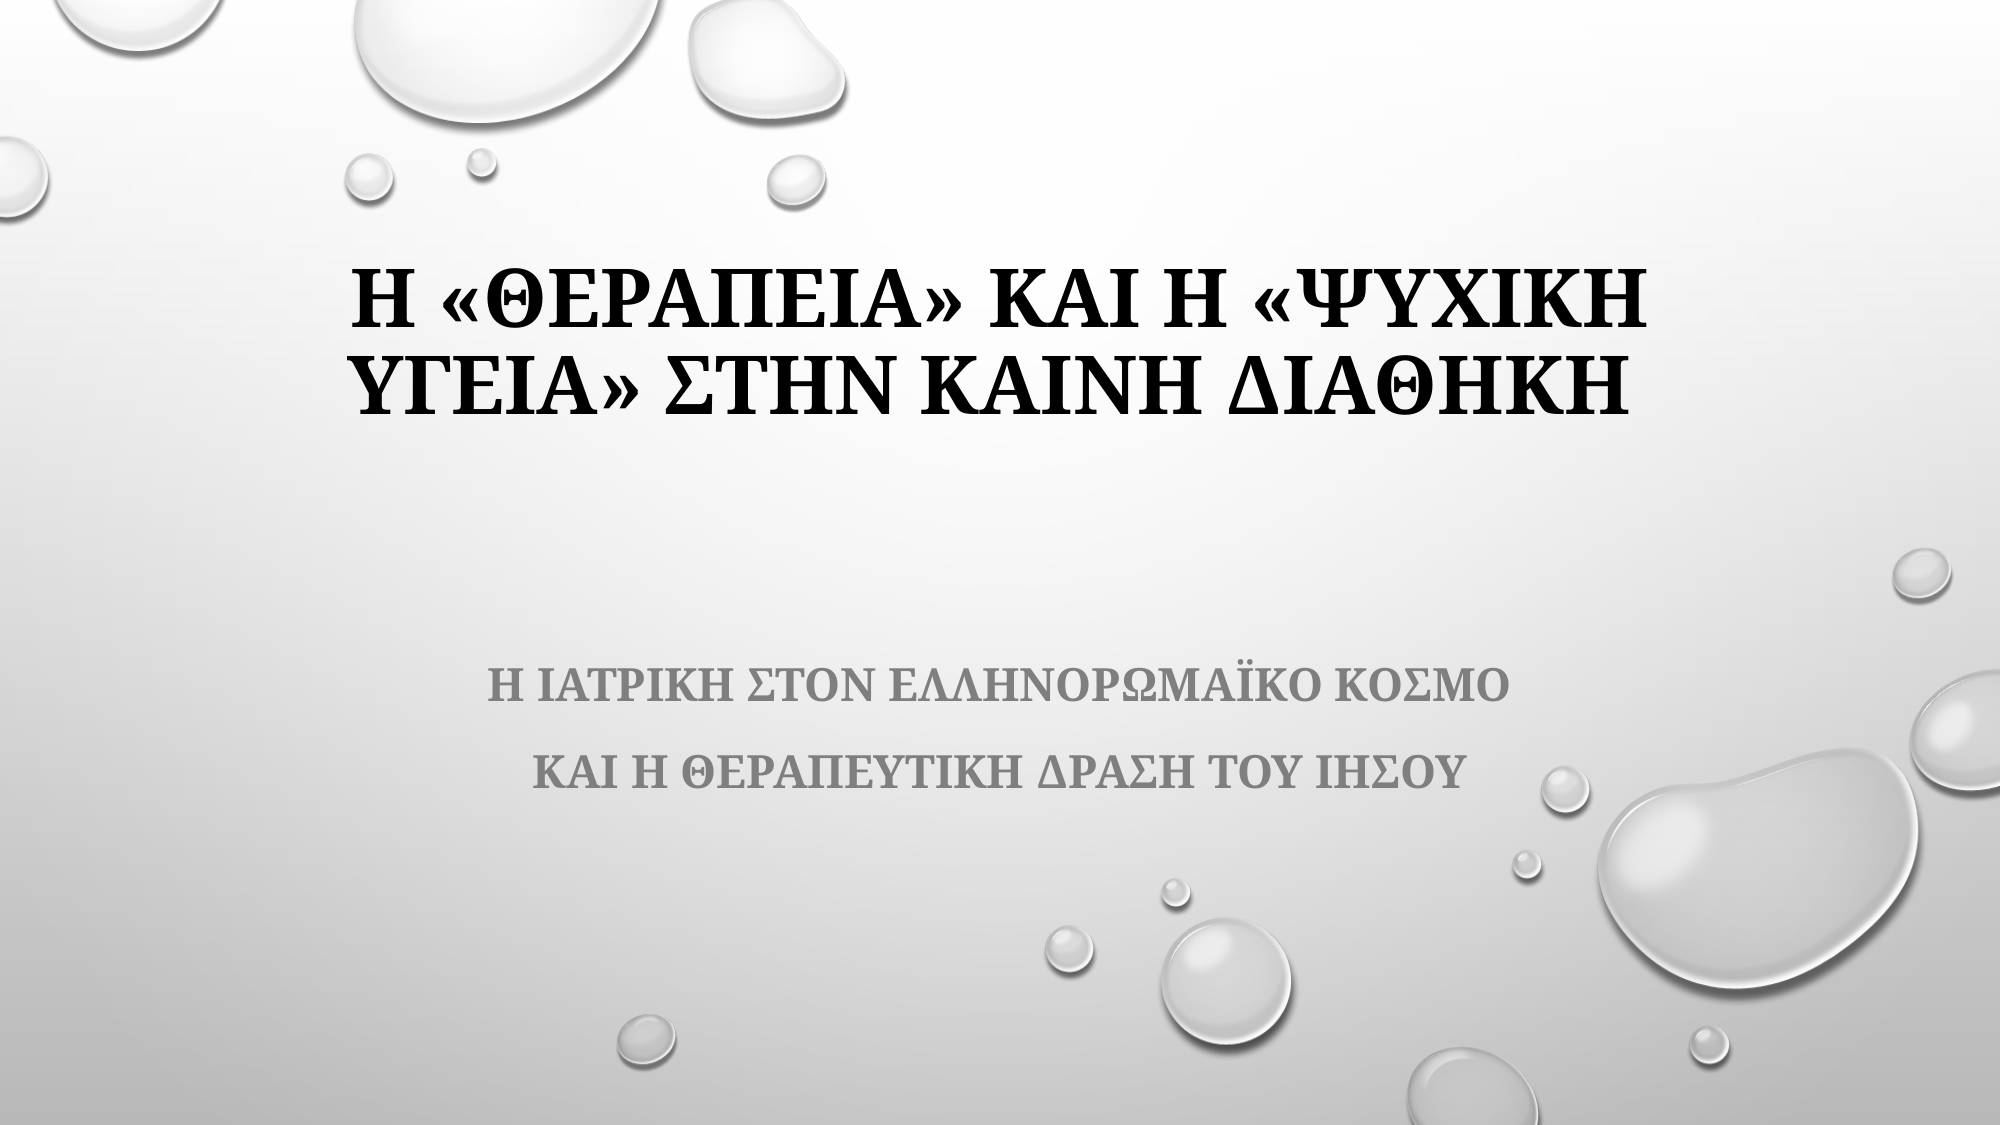

# Η «θεραπεια» KAI H «ΨΥΧΙΚΗ ΥΓΕΙΑ» ΣΤΗΝ ΚΑΙΝΗ ΔΙΑΘΗΚΗ
Η ΙΑΤΡΙΚΗ ΣΤΟΝ ΕΛΛΗΝΟΡΩΜΑΪΚΟ ΚΟΣΜΟ
Και η θεραπευτικη δραση του ιησου